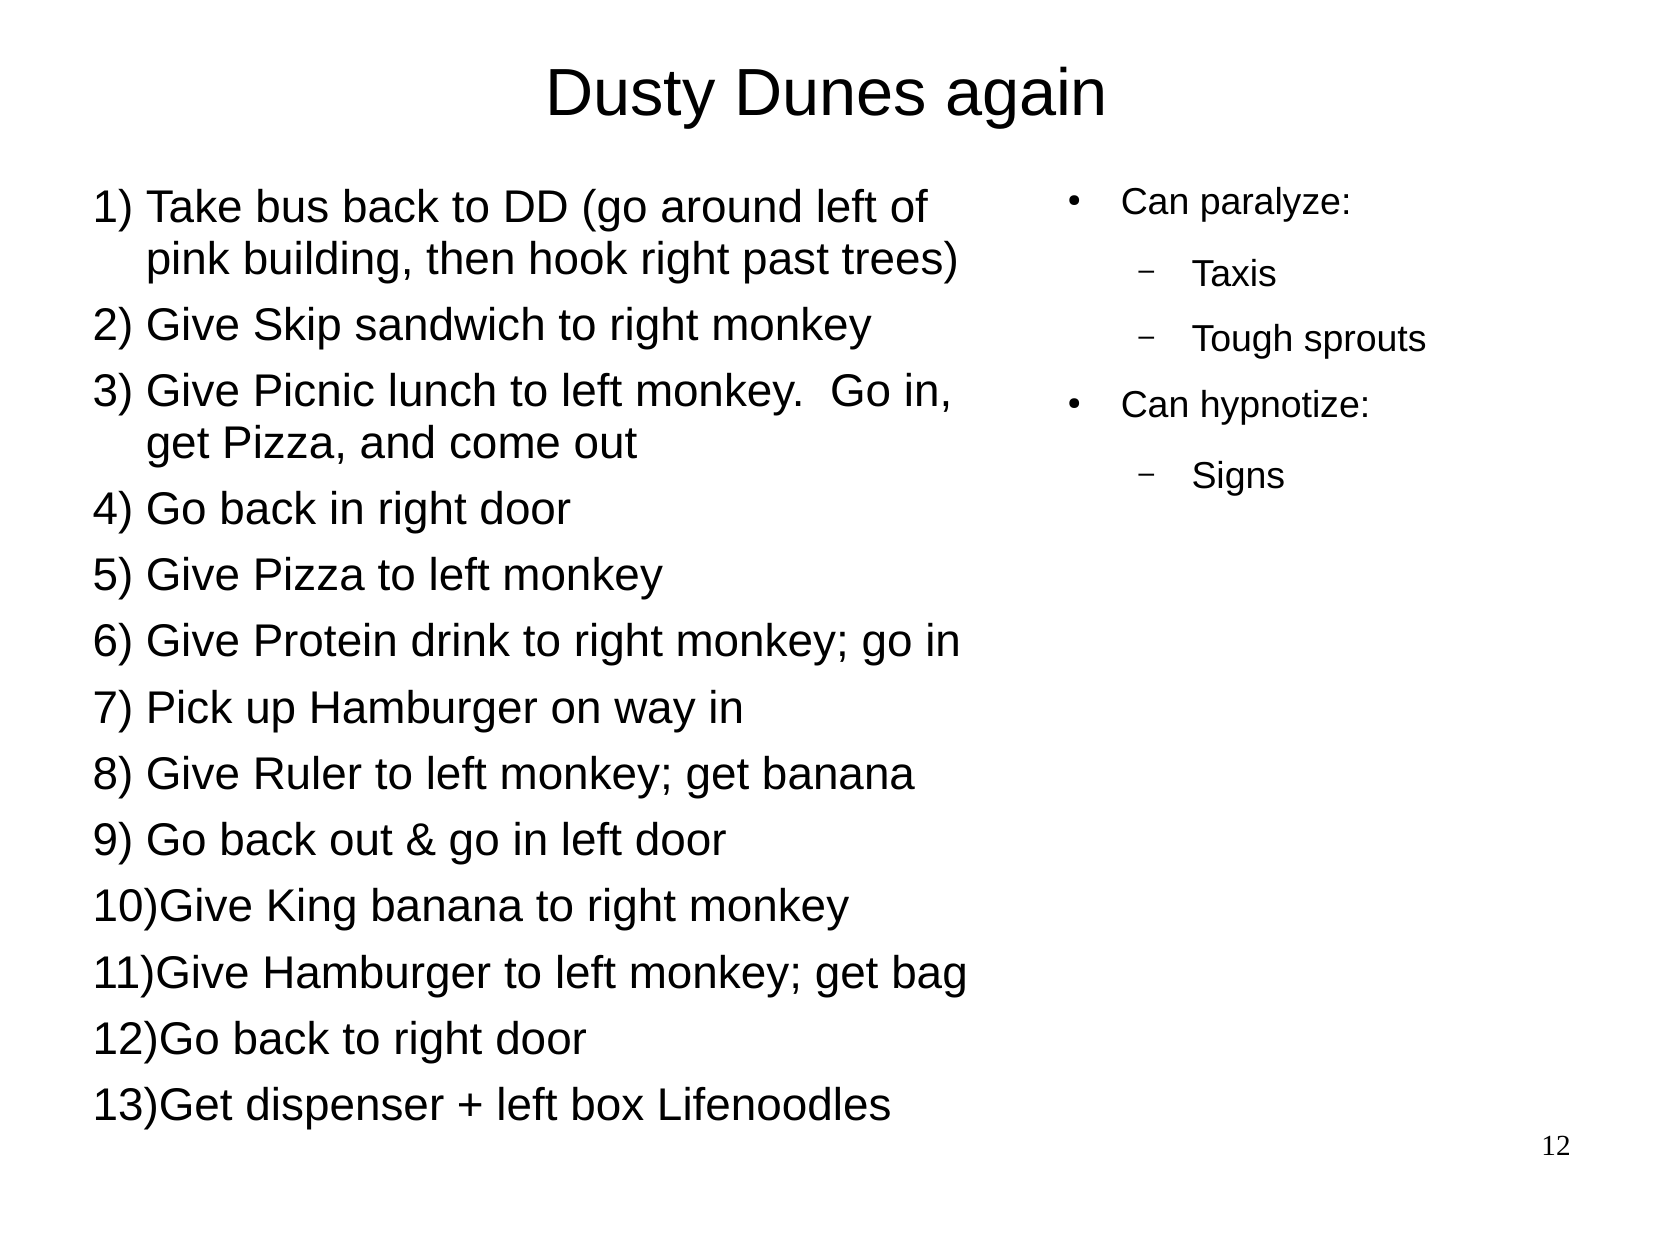

# Dusty Dunes again
Can paralyze:
Taxis
Tough sprouts
Can hypnotize:
Signs
Take bus back to DD (go around left of pink building, then hook right past trees)
Give Skip sandwich to right monkey
Give Picnic lunch to left monkey. Go in, get Pizza, and come out
Go back in right door
Give Pizza to left monkey
Give Protein drink to right monkey; go in
Pick up Hamburger on way in
Give Ruler to left monkey; get banana
Go back out & go in left door
Give King banana to right monkey
Give Hamburger to left monkey; get bag
Go back to right door
Get dispenser + left box Lifenoodles
12